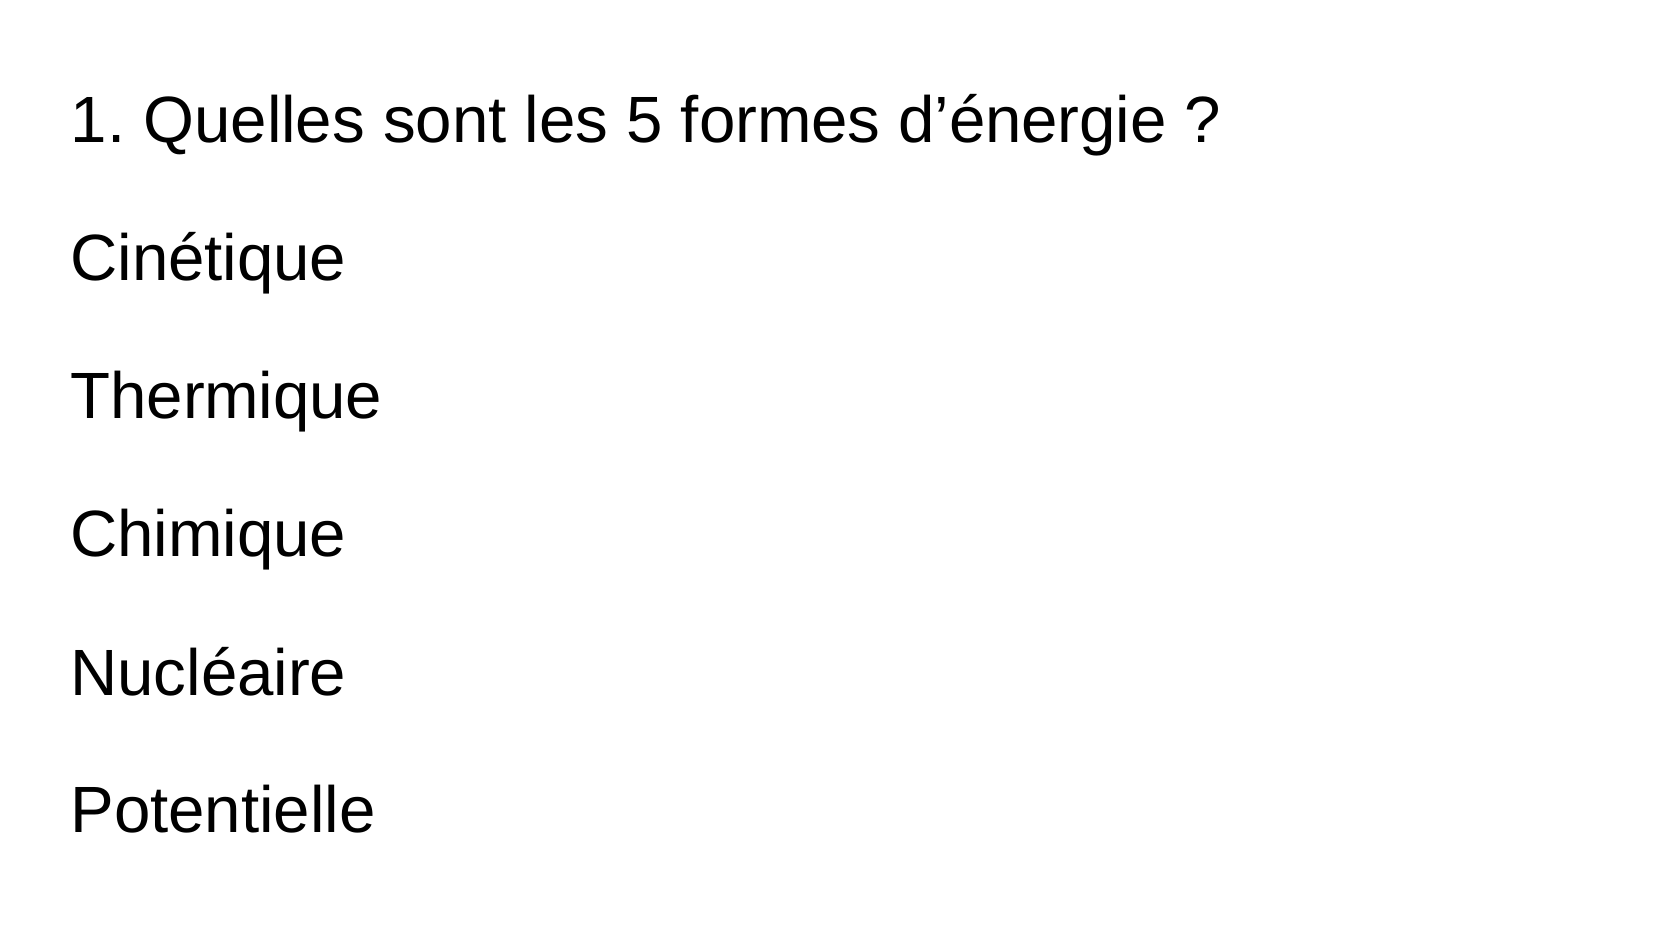

# 1. Quelles sont les 5 formes d’énergie ?
Cinétique
Thermique
Chimique
Nucléaire
Potentielle